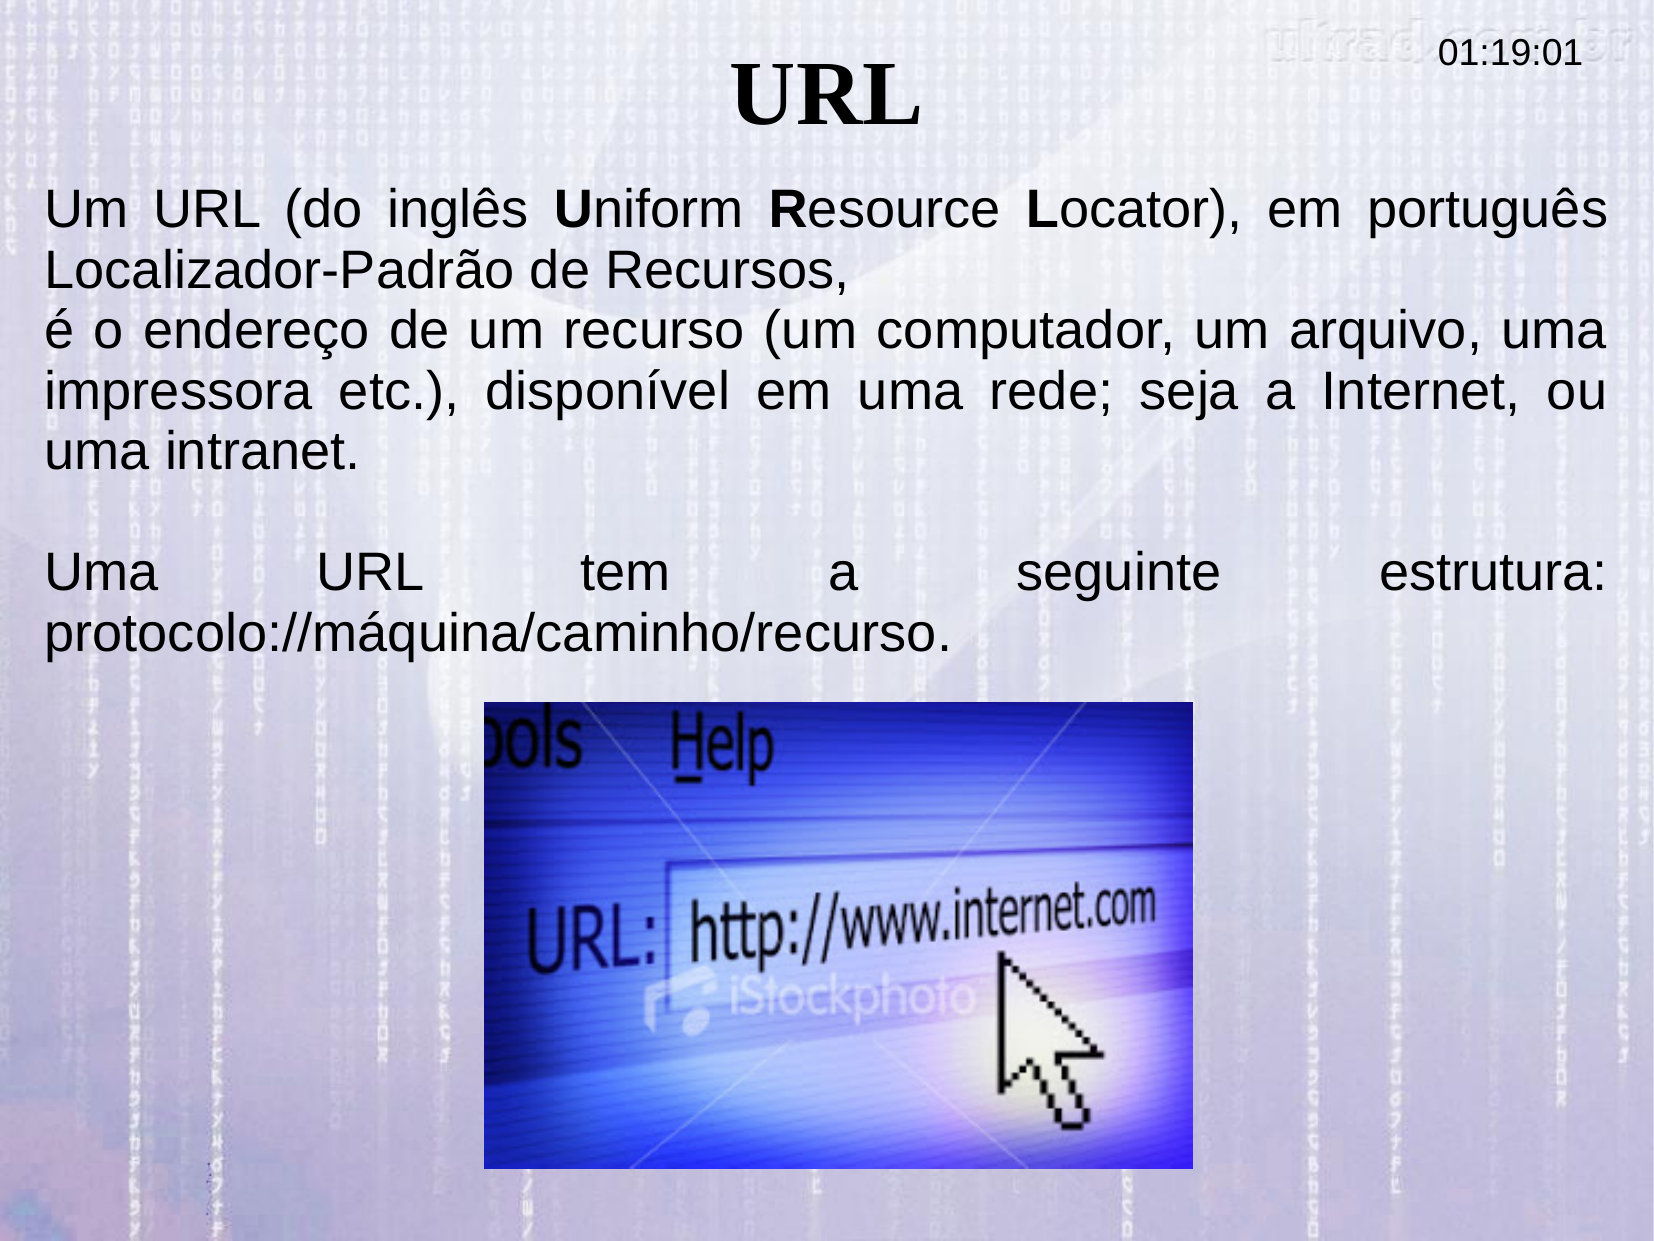

03:29:15
URL
Um URL (do inglês Uniform Resource Locator), em português Localizador-Padrão de Recursos,
é o endereço de um recurso (um computador, um arquivo, uma impressora etc.), disponível em uma rede; seja a Internet, ou uma intranet.
Uma URL tem a seguinte estrutura: protocolo://máquina/caminho/recurso.